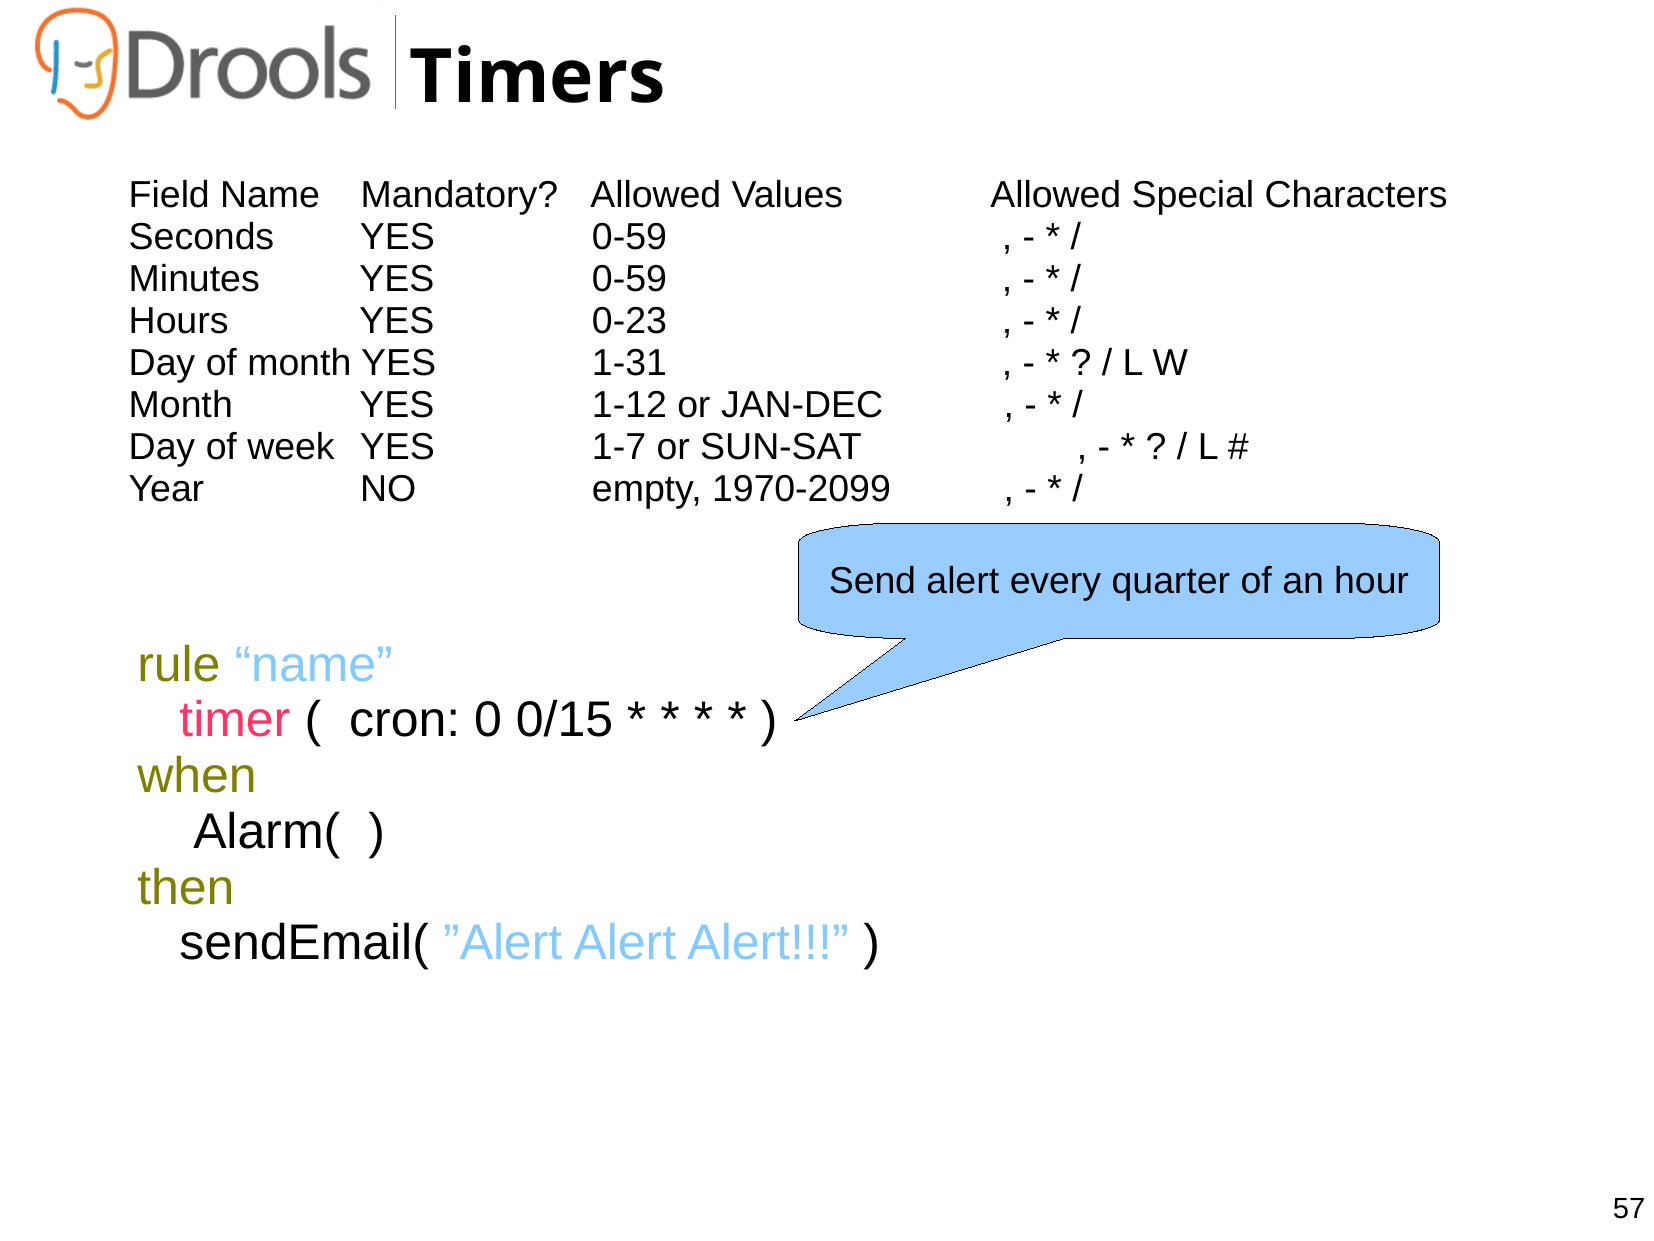

# Timers
Field Name 	 Mandatory? 	 Allowed Values 	 Allowed Special Characters
Seconds 	 YES 	 0-59 	 , - * /
Minutes 	 YES 	 0-59 	 , - * /
Hours 	 YES 	 0-23 	 , - * /
Day of month YES 	 1-31 	 , - * ? / L W
Month 	 YES 	 1-12 or JAN-DEC 	 , - * /
Day of week 	 YES 	 1-7 or SUN-SAT 	 , - * ? / L #
Year 	 NO 	 empty, 1970-2099 	 , - * /
Send alert every quarter of an hour
rule “name”
 timer ( cron: 0 0/15 * * * * )
when
 Alarm( )
then
 sendEmail( ”Alert Alert Alert!!!” )